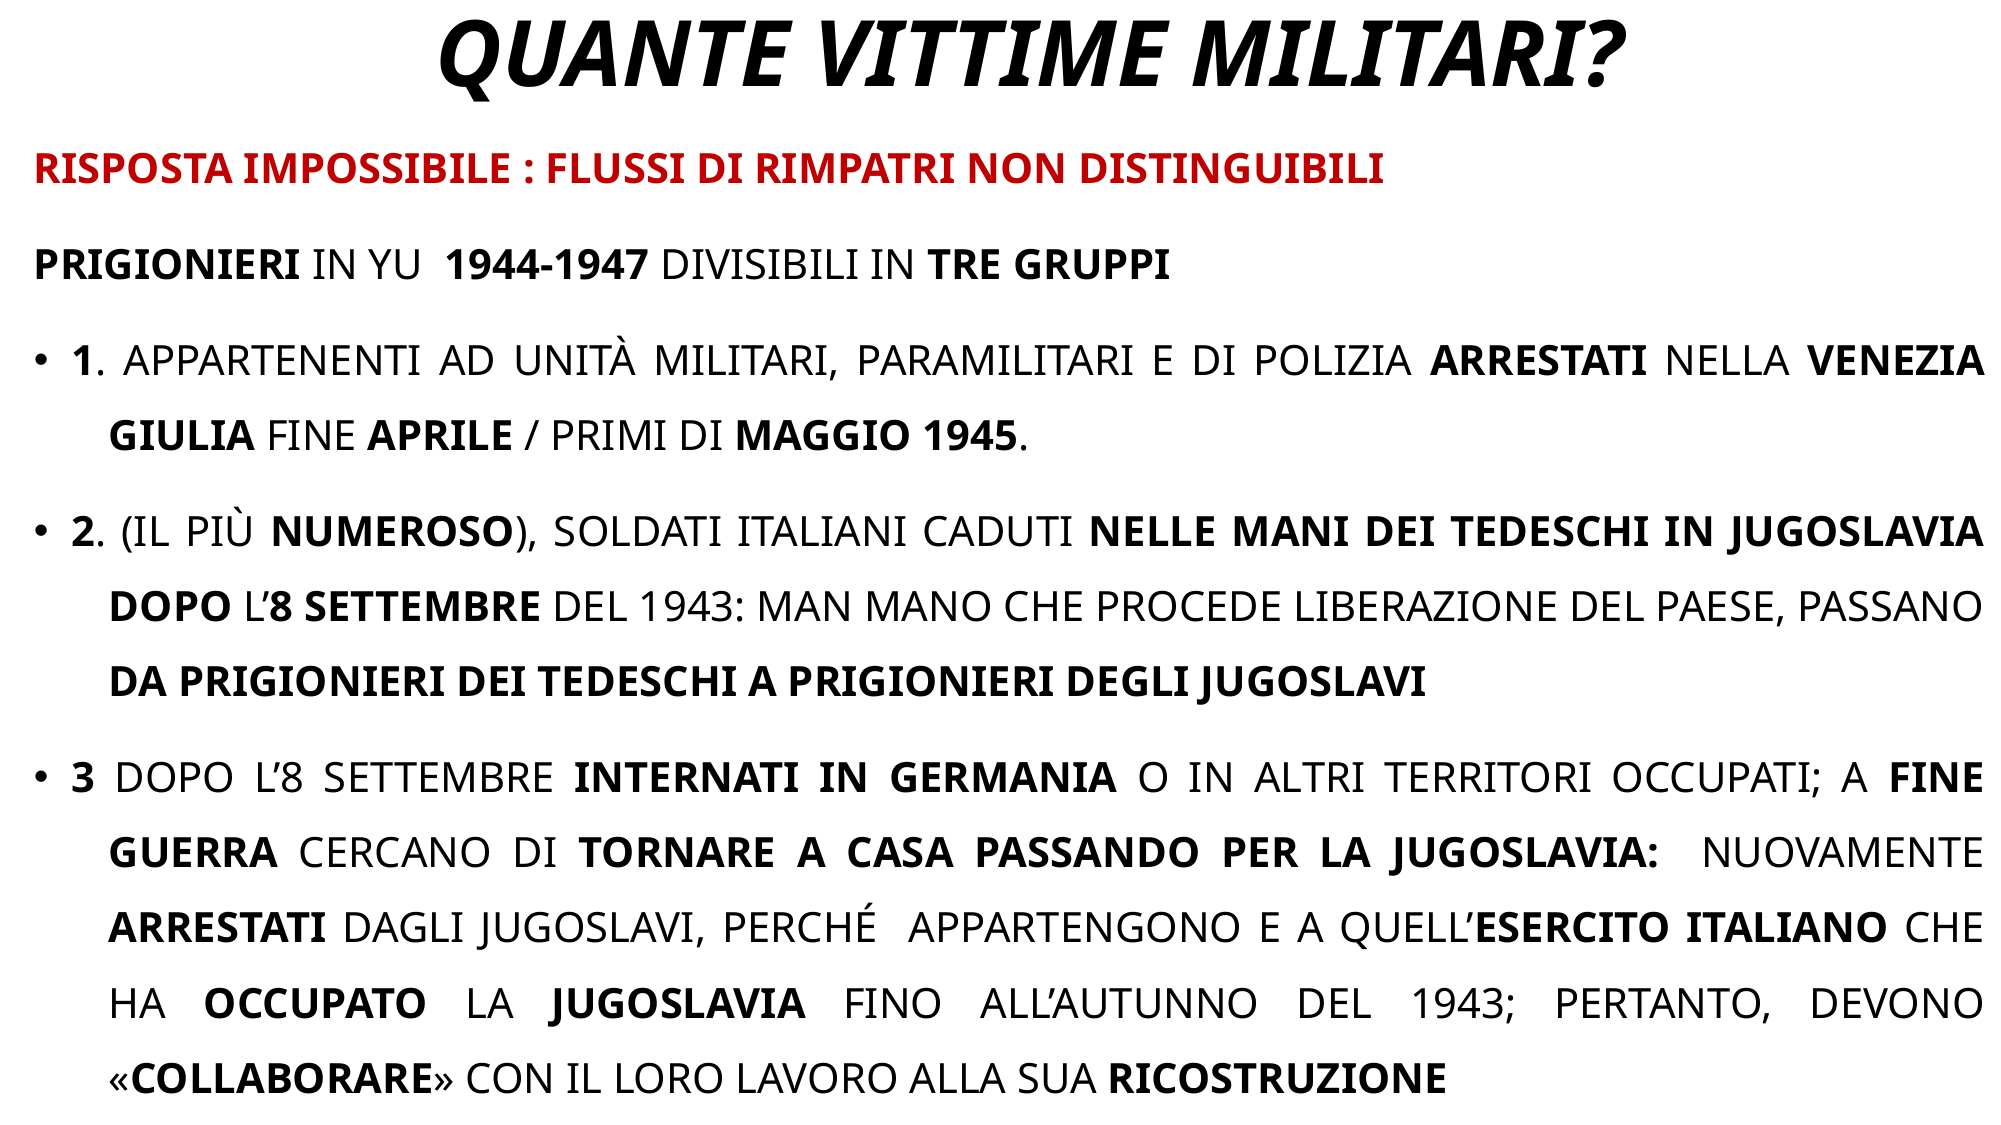

# QUANTE VITTIME MILITARI?
RISPOSTA IMPOSSIBILE : FLUSSI DI RIMPATRI NON DISTINGUIBILI
PRIGIONIERI IN YU 1944-1947 DIVISIBILI IN TRE GRUPPI
1. APPARTENENTI AD UNITÀ MILITARI, PARAMILITARI E DI POLIZIA ARRESTATI NELLA VENEZIA GIULIA FINE APRILE / PRIMI DI MAGGIO 1945.
2. (IL PIÙ NUMEROSO), SOLDATI ITALIANI CADUTI NELLE MANI DEI TEDESCHI IN JUGOSLAVIA DOPO L’8 SETTEMBRE DEL 1943: MAN MANO CHE PROCEDE LIBERAZIONE DEL PAESE, PASSANO DA PRIGIONIERI DEI TEDESCHI A PRIGIONIERI DEGLI JUGOSLAVI
3 DOPO L’8 SETTEMBRE INTERNATI IN GERMANIA O IN ALTRI TERRITORI OCCUPATI; A FINE GUERRA CERCANO DI TORNARE A CASA PASSANDO PER LA JUGOSLAVIA: NUOVAMENTE ARRESTATI DAGLI JUGOSLAVI, PERCHÉ APPARTENGONO E A QUELL’ESERCITO ITALIANO CHE HA OCCUPATO LA JUGOSLAVIA FINO ALL’AUTUNNO DEL 1943; PERTANTO, DEVONO «COLLABORARE» CON IL LORO LAVORO ALLA SUA RICOSTRUZIONE